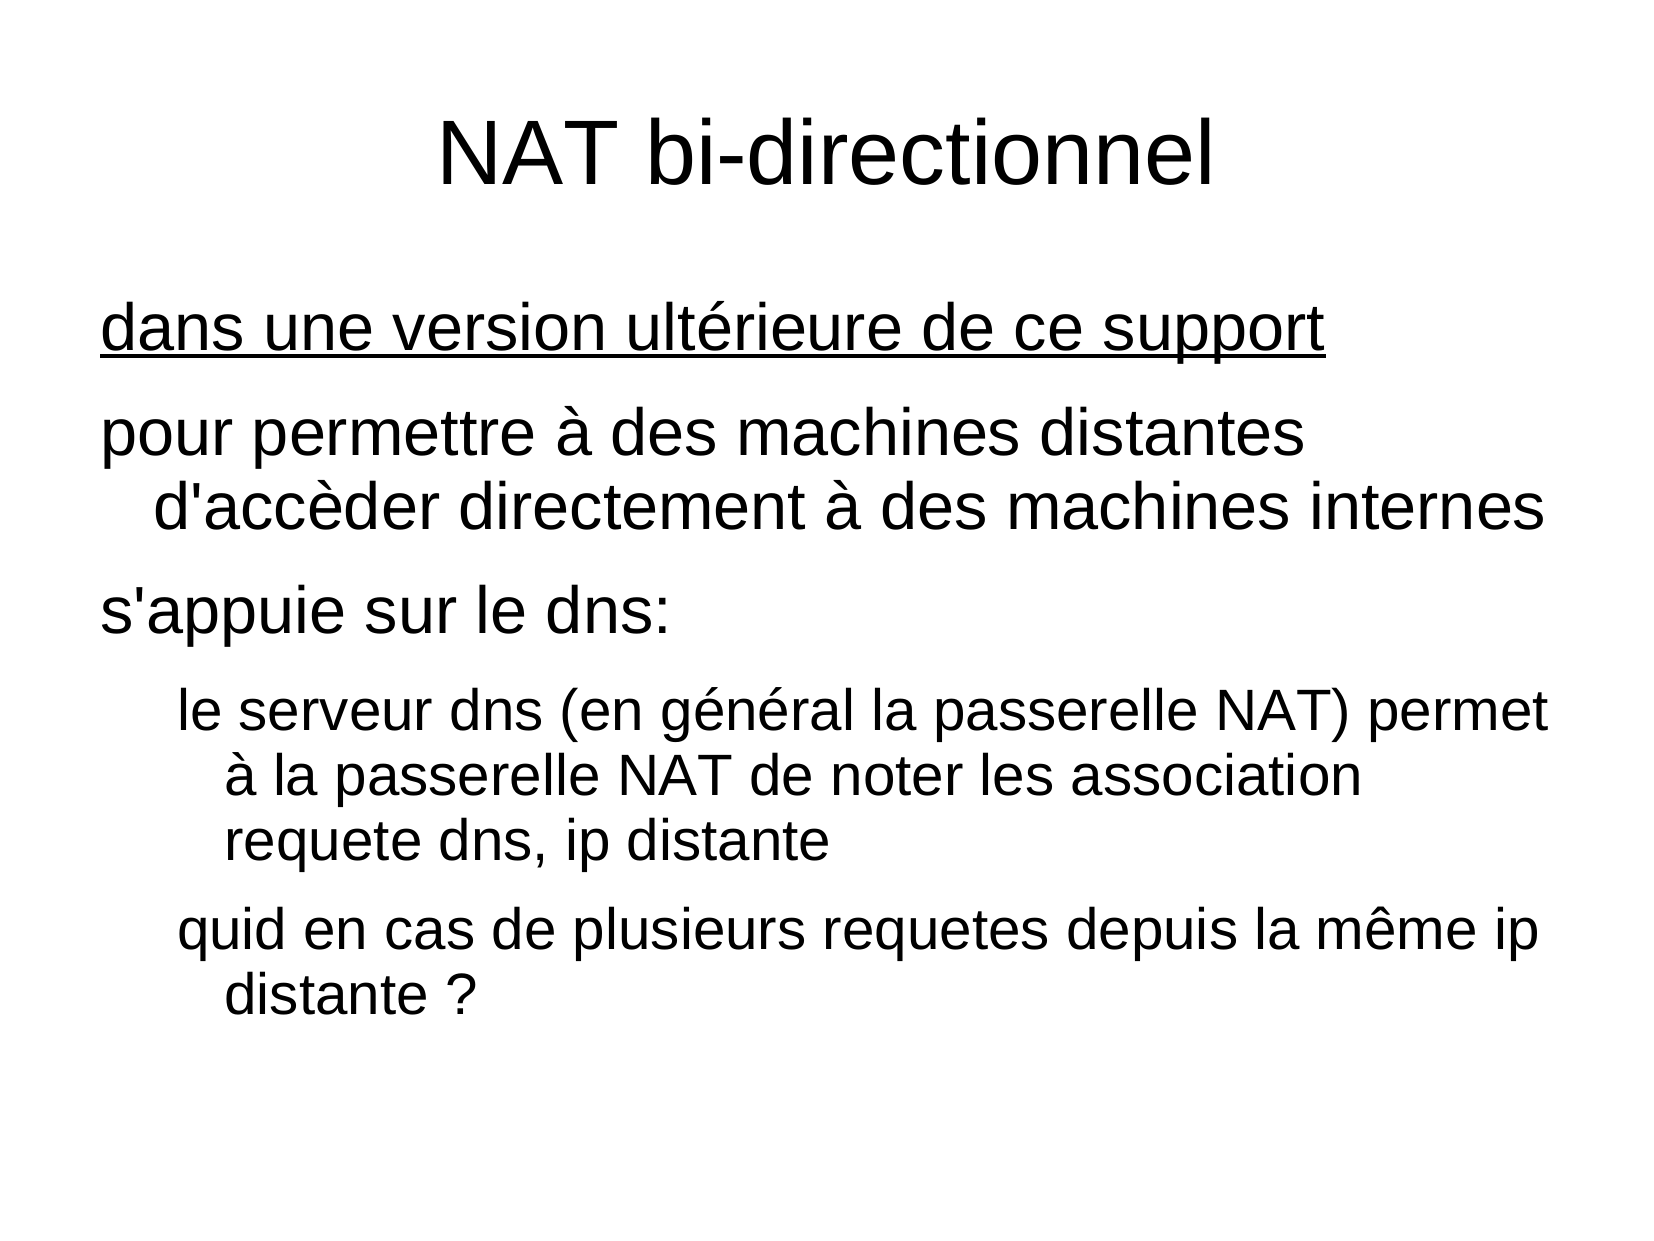

# NAT bi-directionnel
dans une version ultérieure de ce support
pour permettre à des machines distantes d'accèder directement à des machines internes
s'appuie sur le dns:
le serveur dns (en général la passerelle NAT) permet à la passerelle NAT de noter les association requete dns, ip distante
quid en cas de plusieurs requetes depuis la même ip distante ?